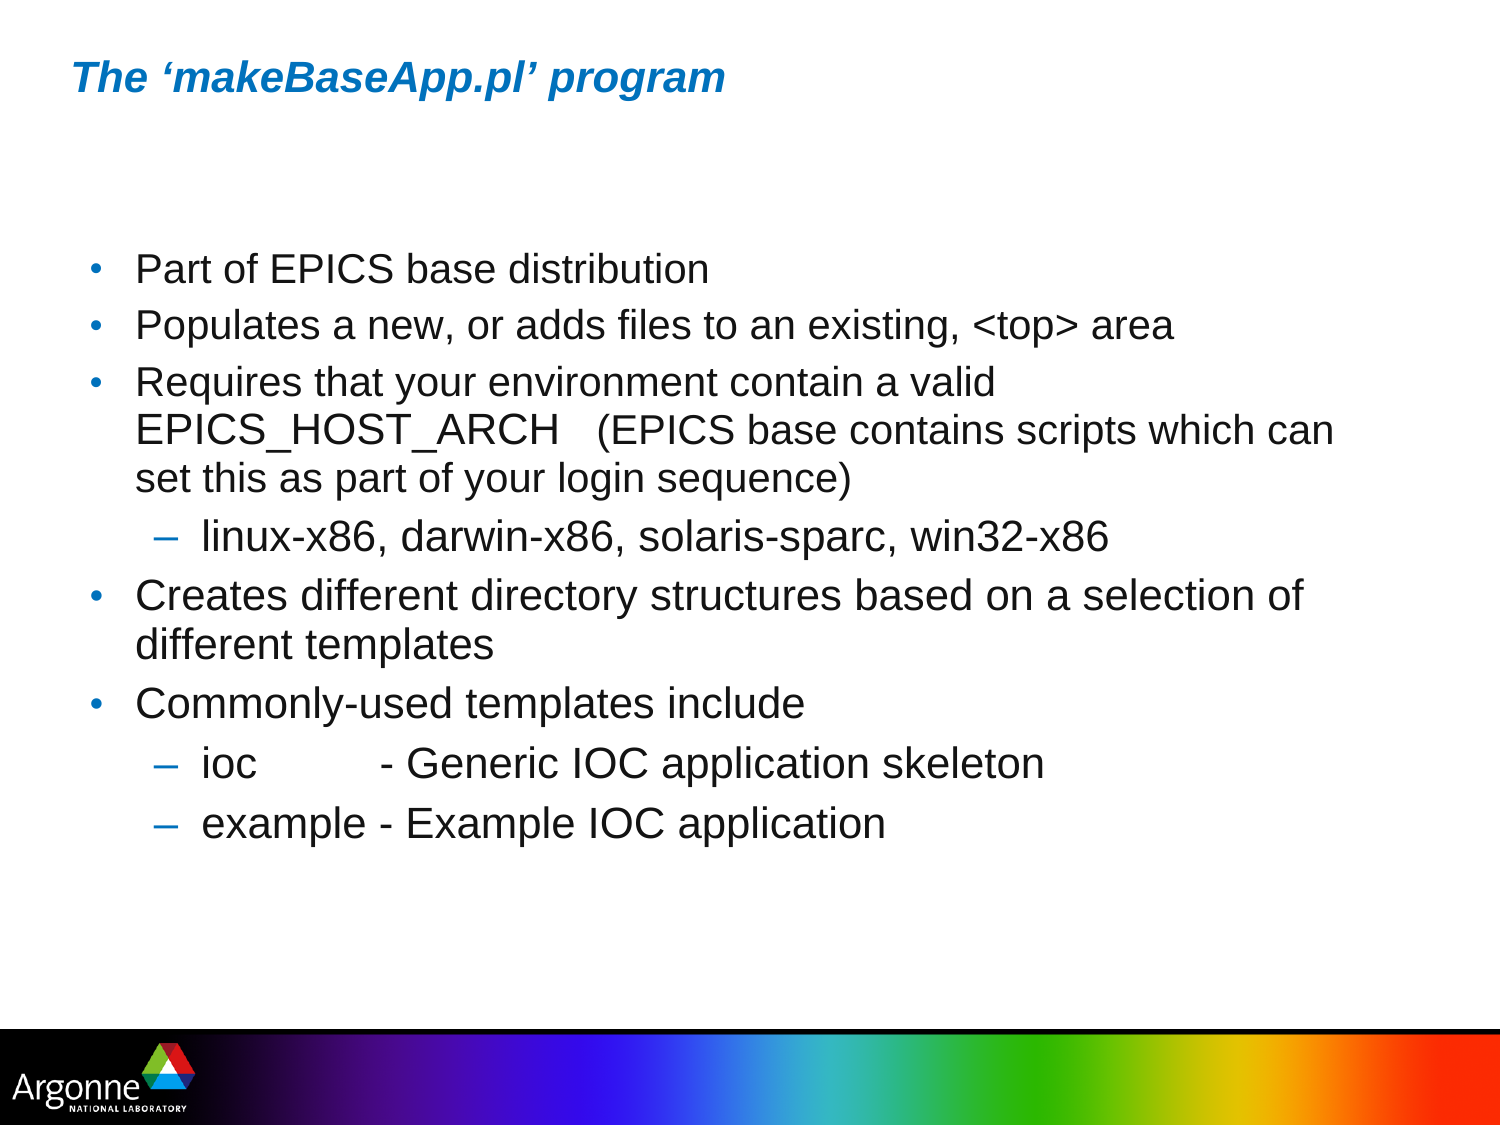

# The ‘makeBaseApp.pl’ program
Part of EPICS base distribution
Populates a new, or adds files to an existing, <top> area
Requires that your environment contain a valid EPICS_HOST_ARCH (EPICS base contains scripts which can set this as part of your login sequence)
linux-x86, darwin-x86, solaris-sparc, win32-x86
Creates different directory structures based on a selection of different templates
Commonly-used templates include
ioc - Generic IOC application skeleton
example - Example IOC application